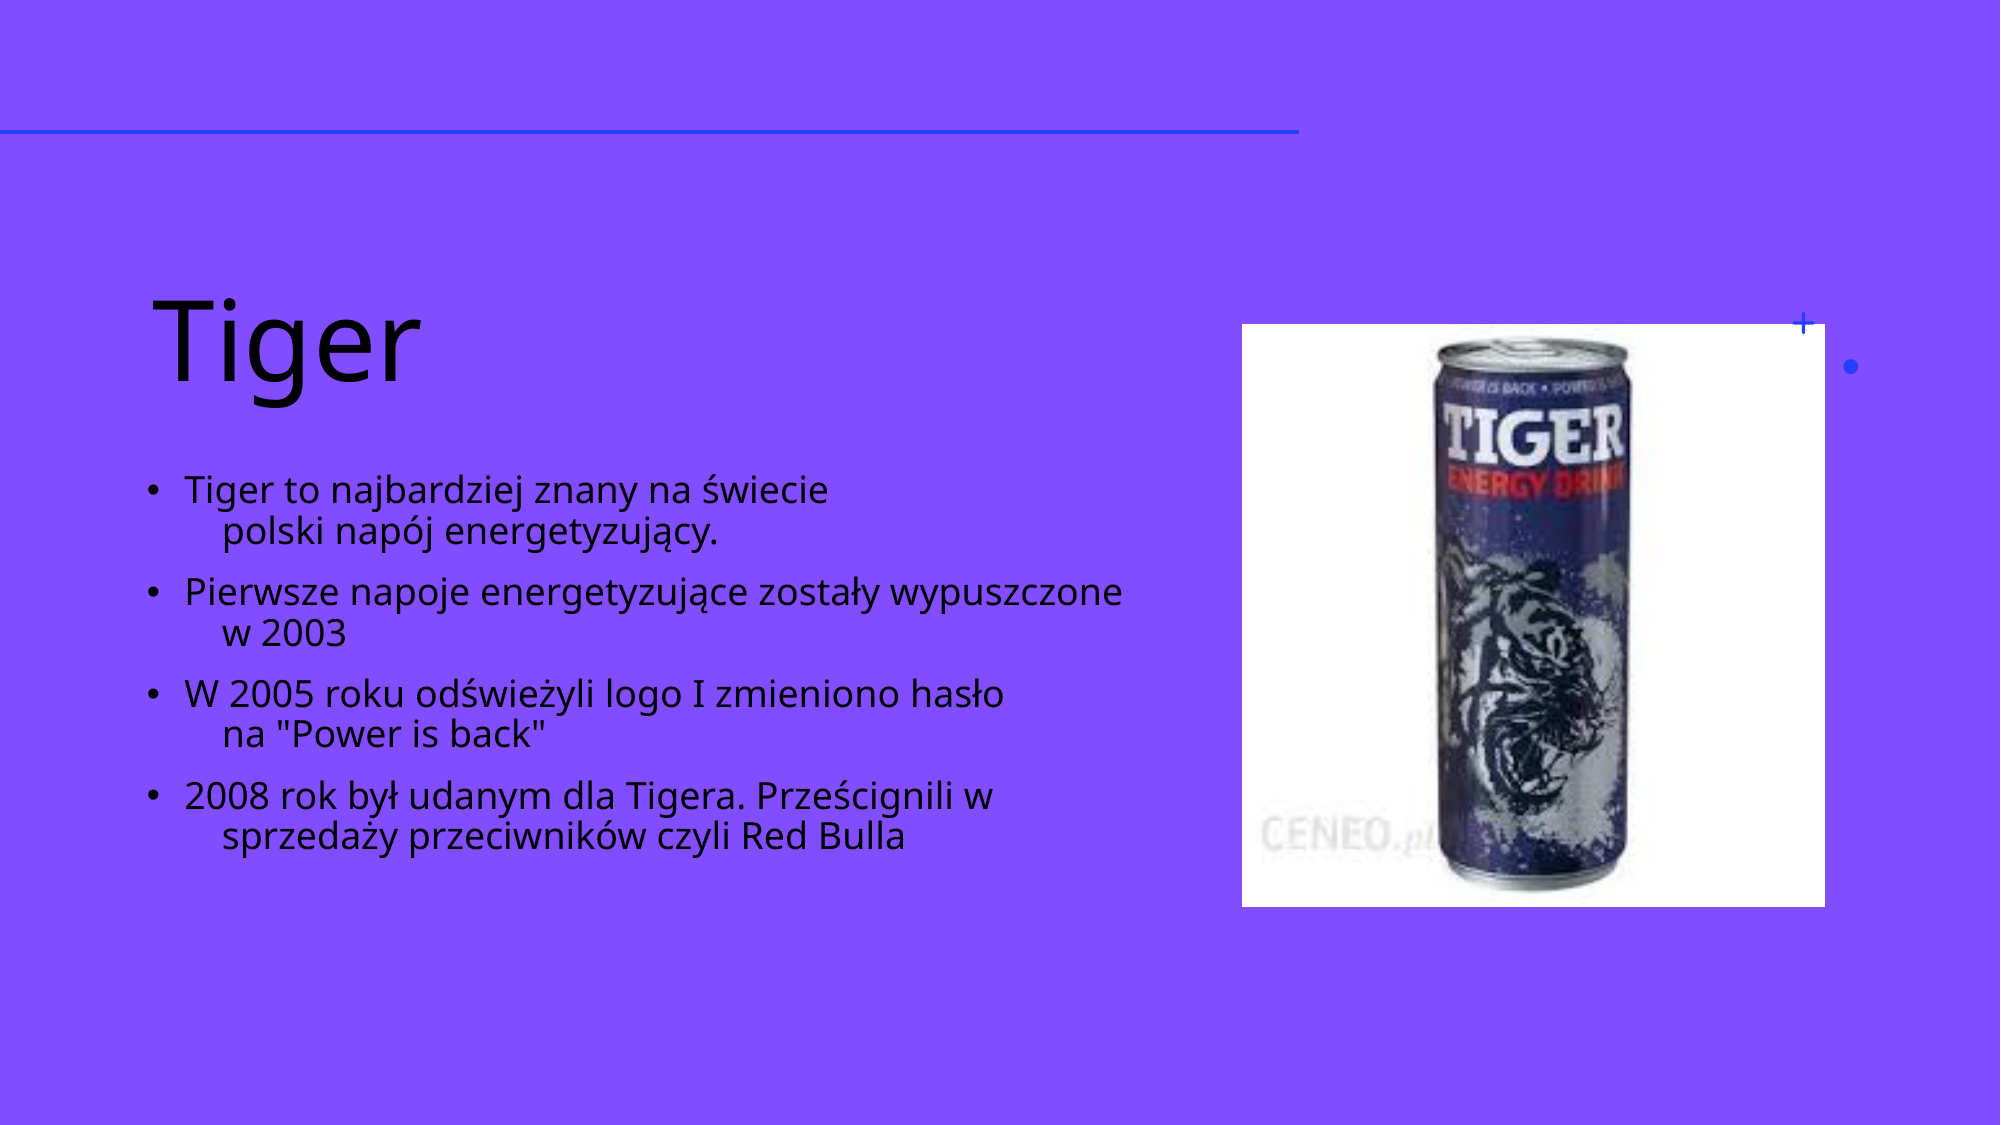

# Tiger
Tiger to najbardziej znany na świecie polski napój energetyzujący.
Pierwsze napoje energetyzujące zostały wypuszczone w 2003
W 2005 roku odświeżyli logo I zmieniono hasło na "Power is back"
2008 rok był udanym dla Tigera. Prześcignili w sprzedaży przeciwników czyli Red Bulla